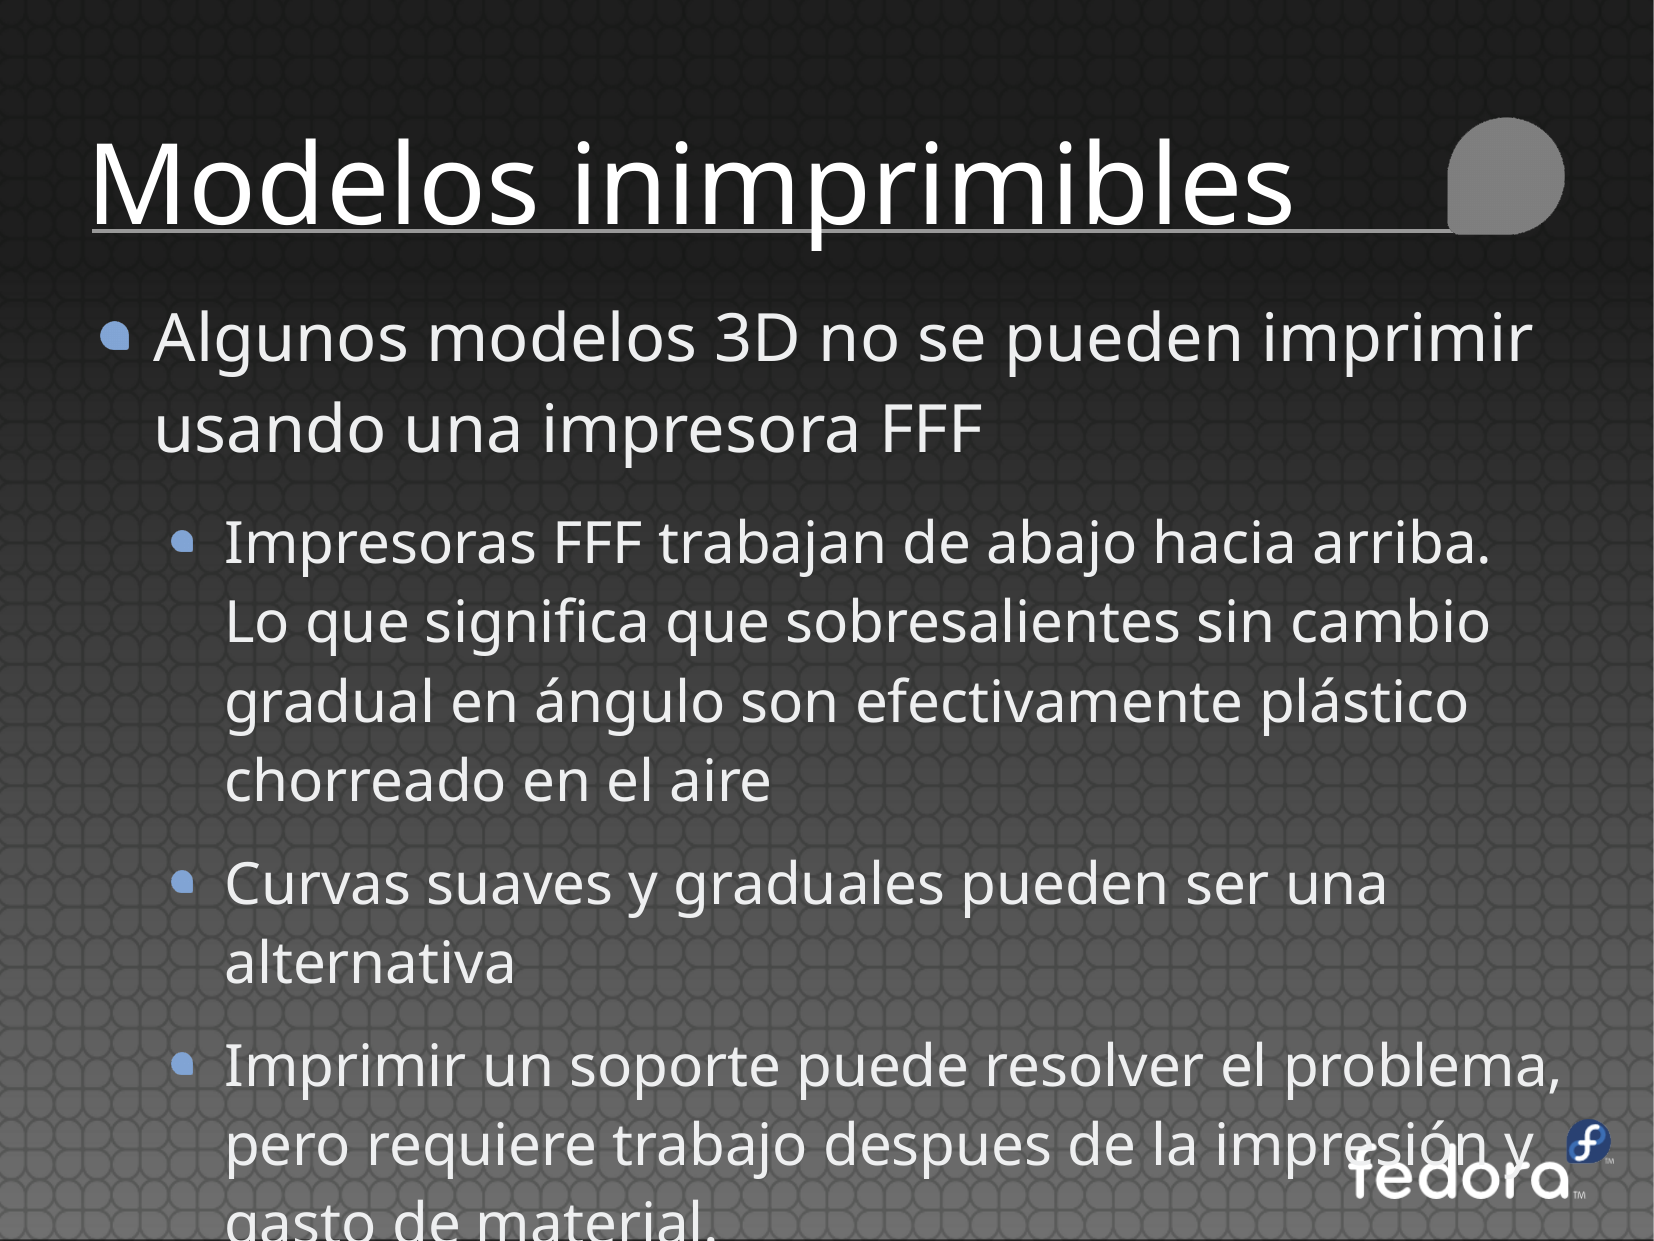

# Modelos inimprimibles
Algunos modelos 3D no se pueden imprimir usando una impresora FFF
Impresoras FFF trabajan de abajo hacia arriba. Lo que significa que sobresalientes sin cambio gradual en ángulo son efectivamente plástico chorreado en el aire
Curvas suaves y graduales pueden ser una alternativa
Imprimir un soporte puede resolver el problema, pero requiere trabajo despues de la impresión y gasto de material.